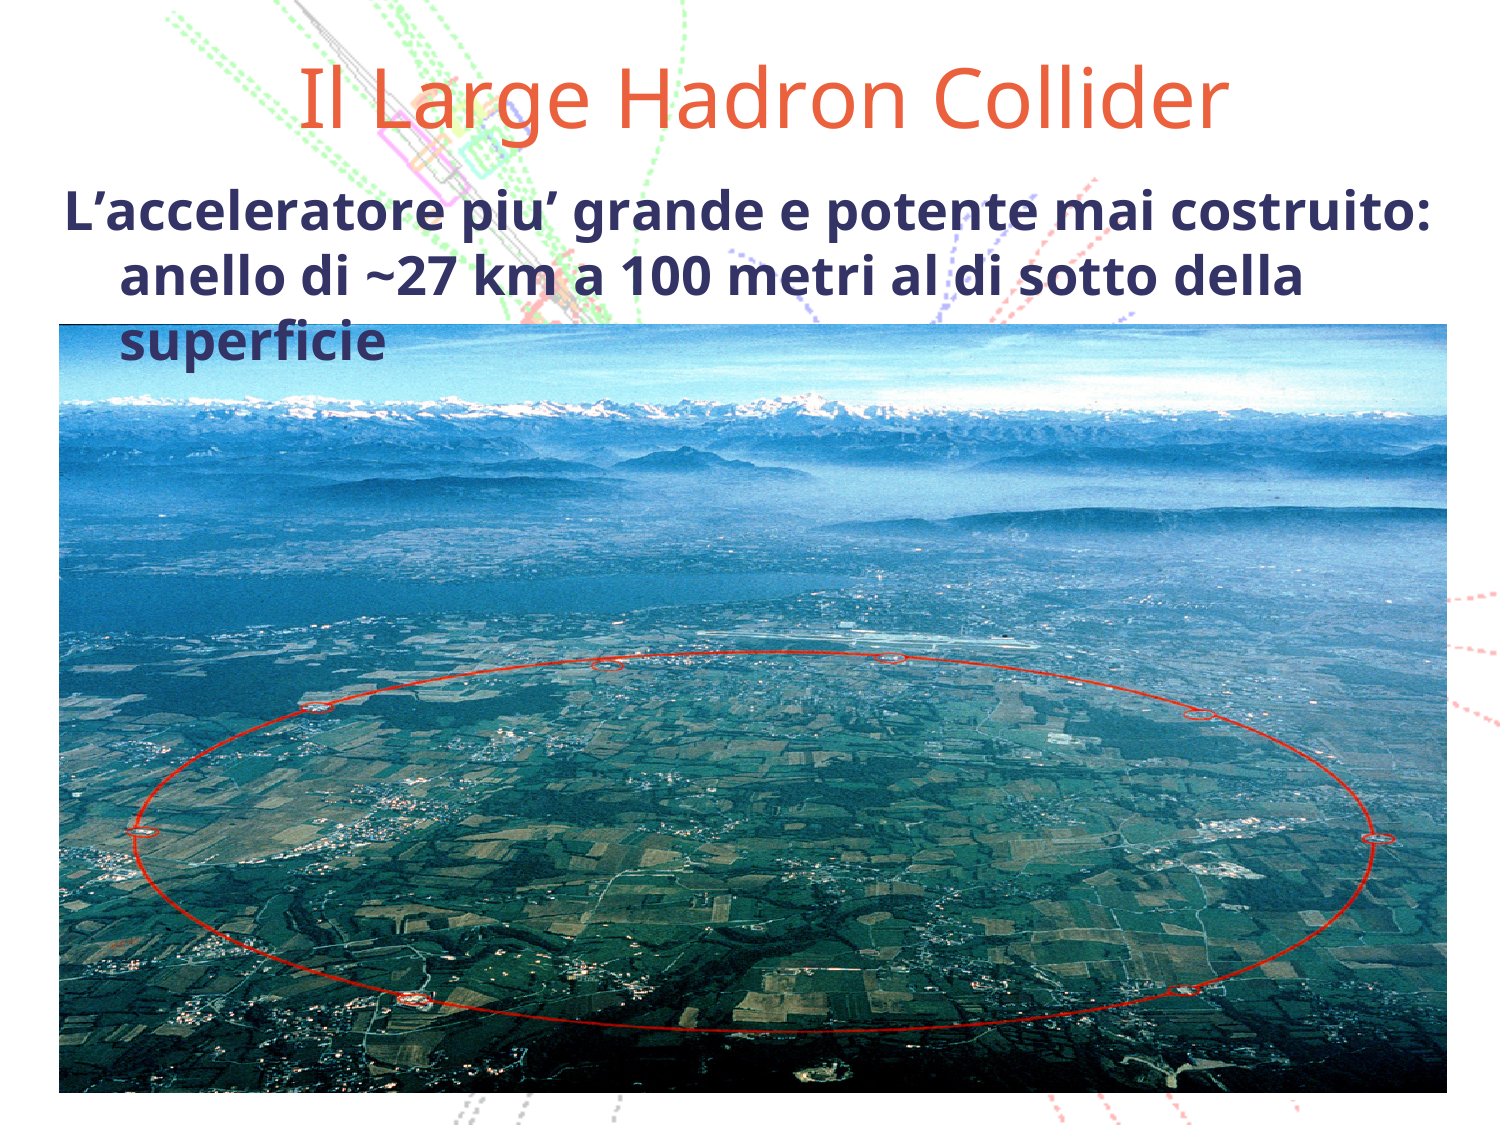

# Il Large Hadron Collider
L’acceleratore piu’ grande e potente mai costruito: anello di ~27 km a 100 metri al di sotto della superficie
28